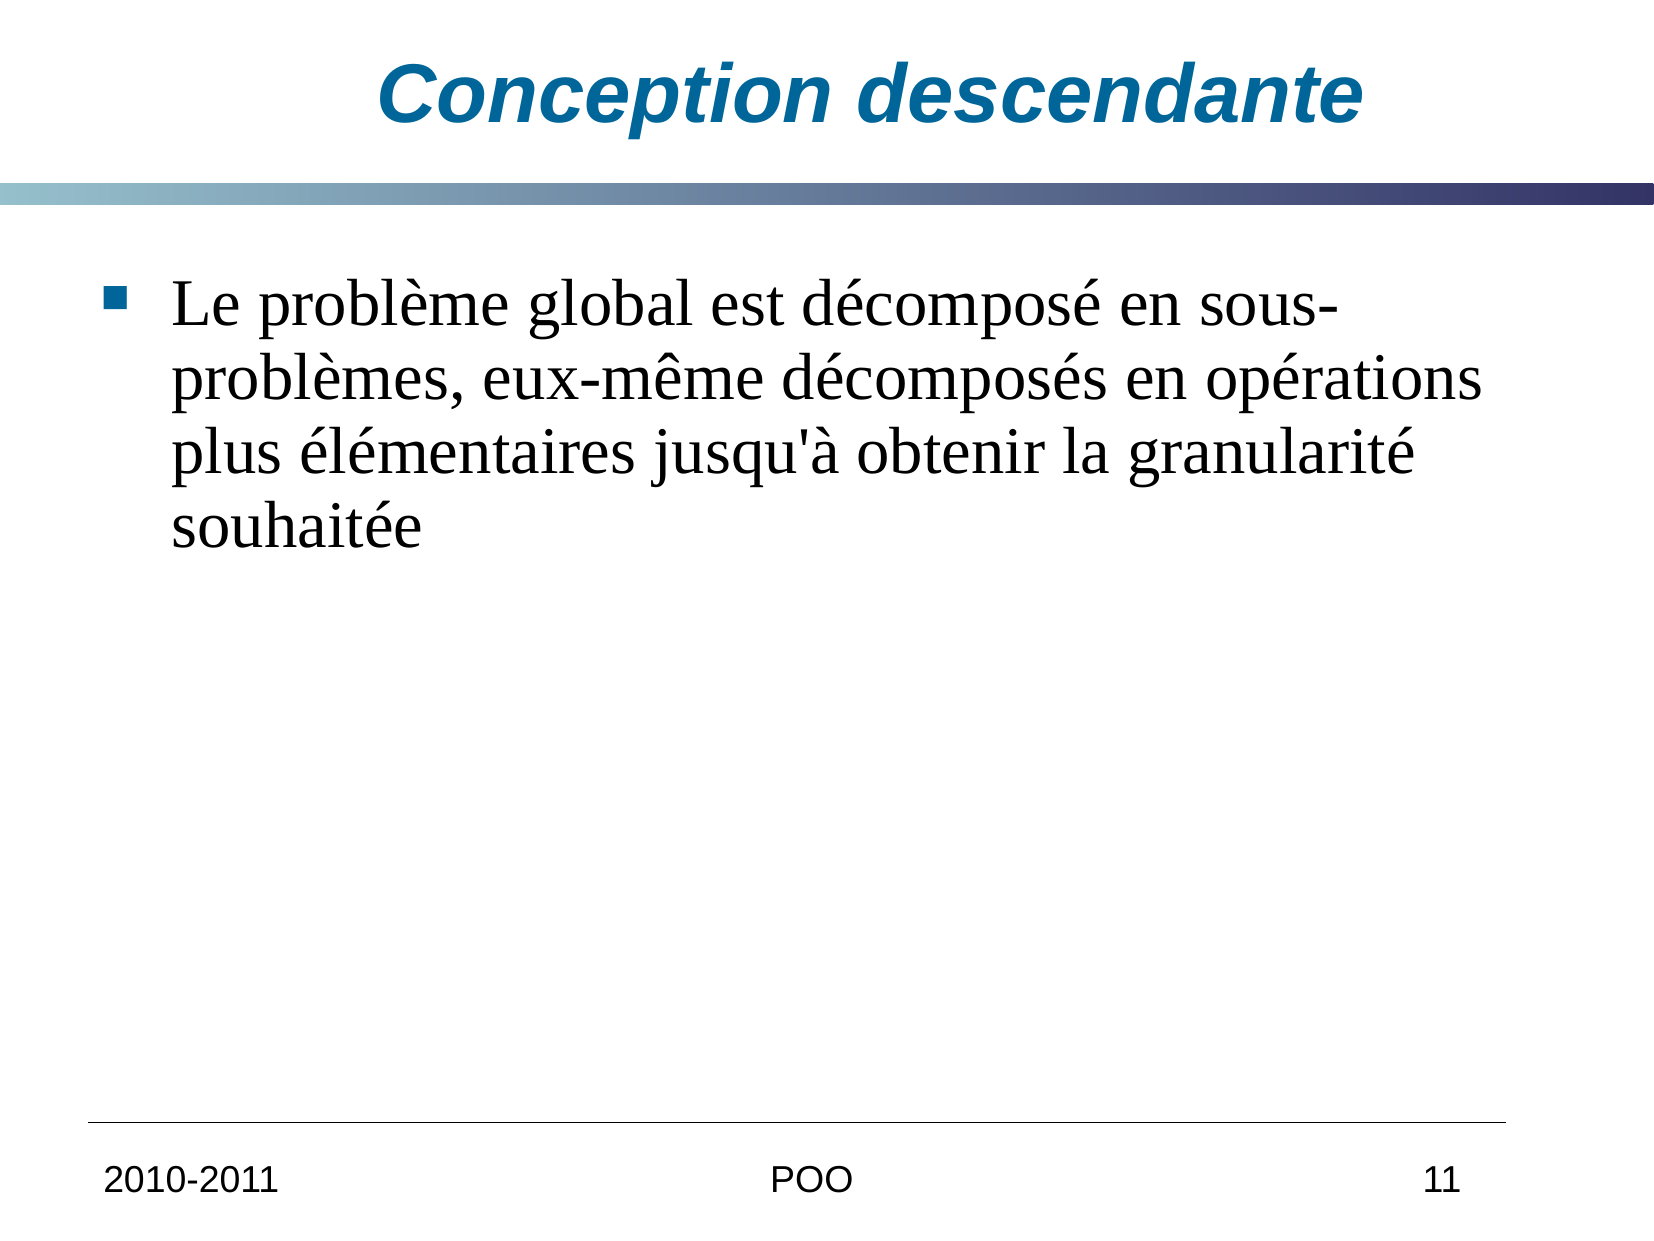

# Conception descendante
Le problème global est décomposé en sous-problèmes, eux-même décomposés en opérations plus élémentaires jusqu'à obtenir la granularité souhaitée